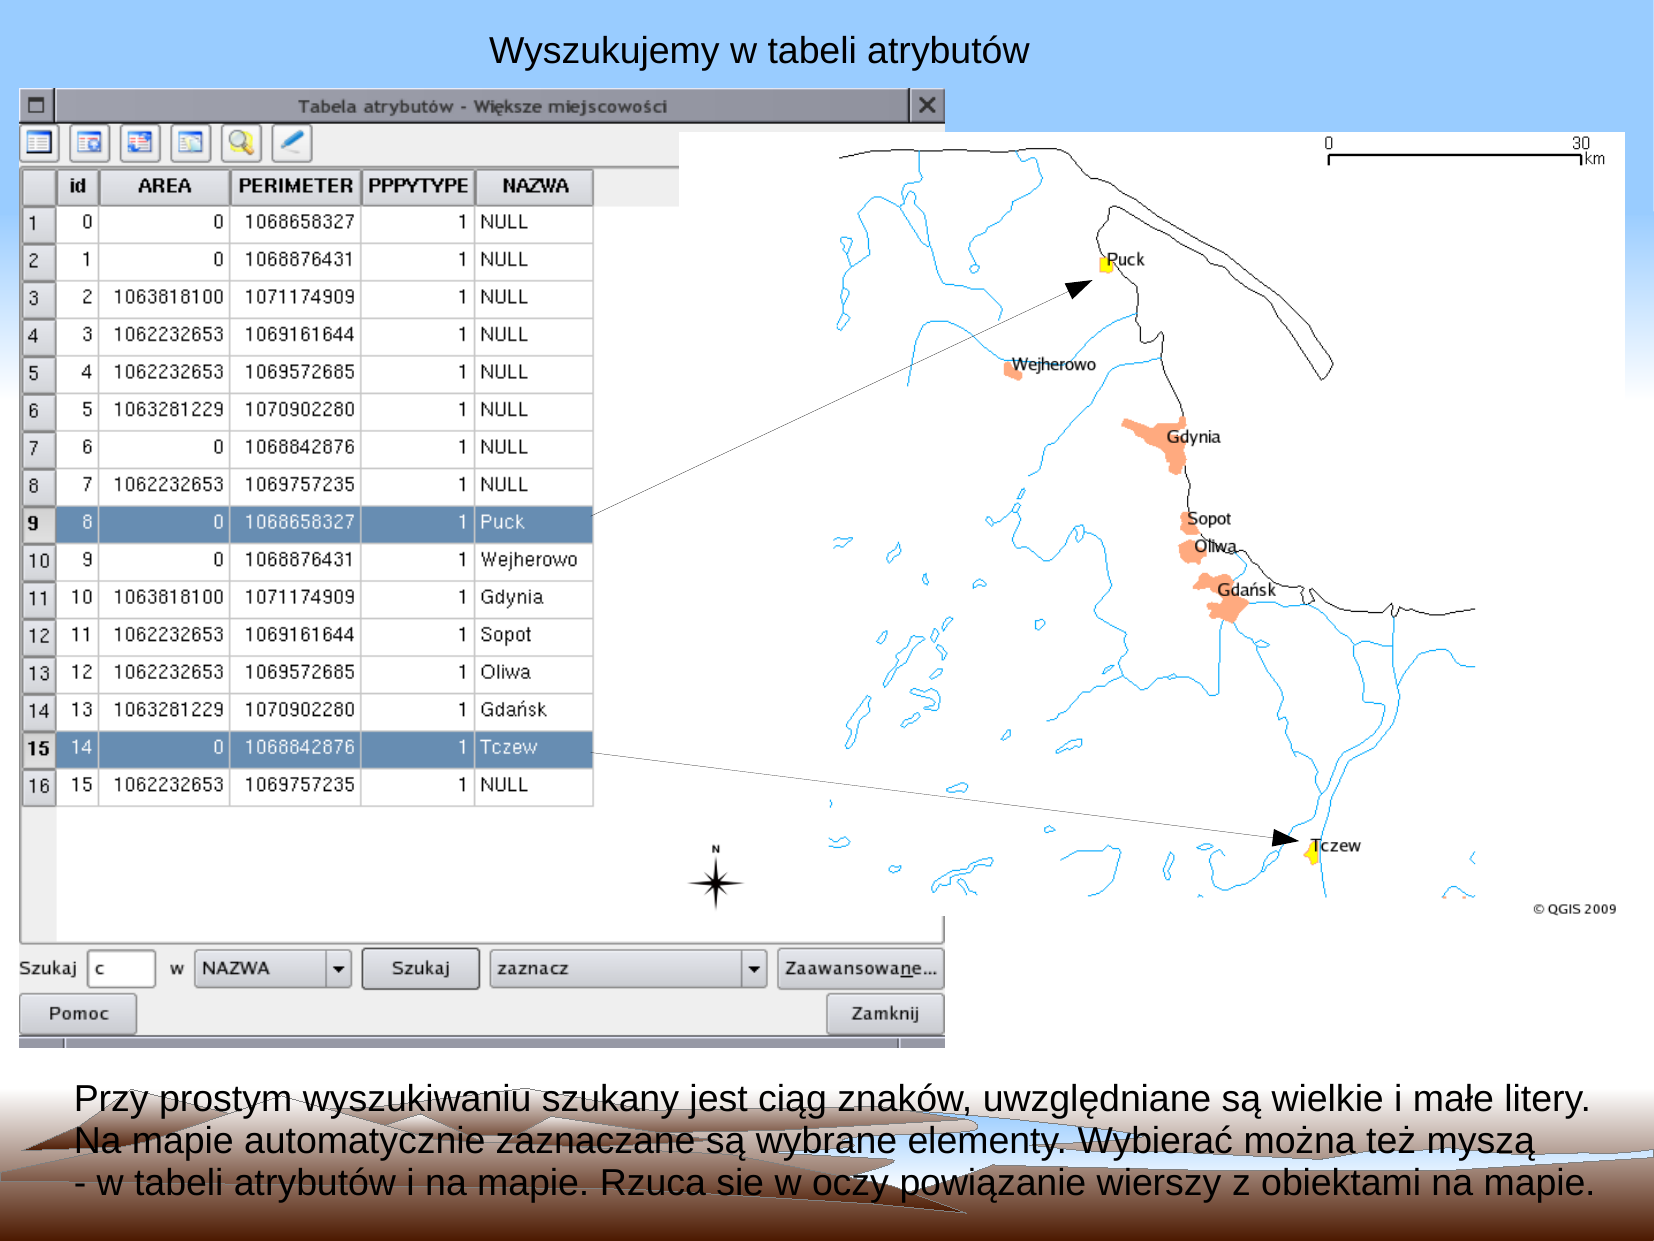

Wyszukujemy w tabeli atrybutów
Przy prostym wyszukiwaniu szukany jest ciąg znaków, uwzględniane są wielkie i małe litery.
Na mapie automatycznie zaznaczane są wybrane elementy. Wybierać można też myszą
- w tabeli atrybutów i na mapie. Rzuca sie w oczy powiązanie wierszy z obiektami na mapie.